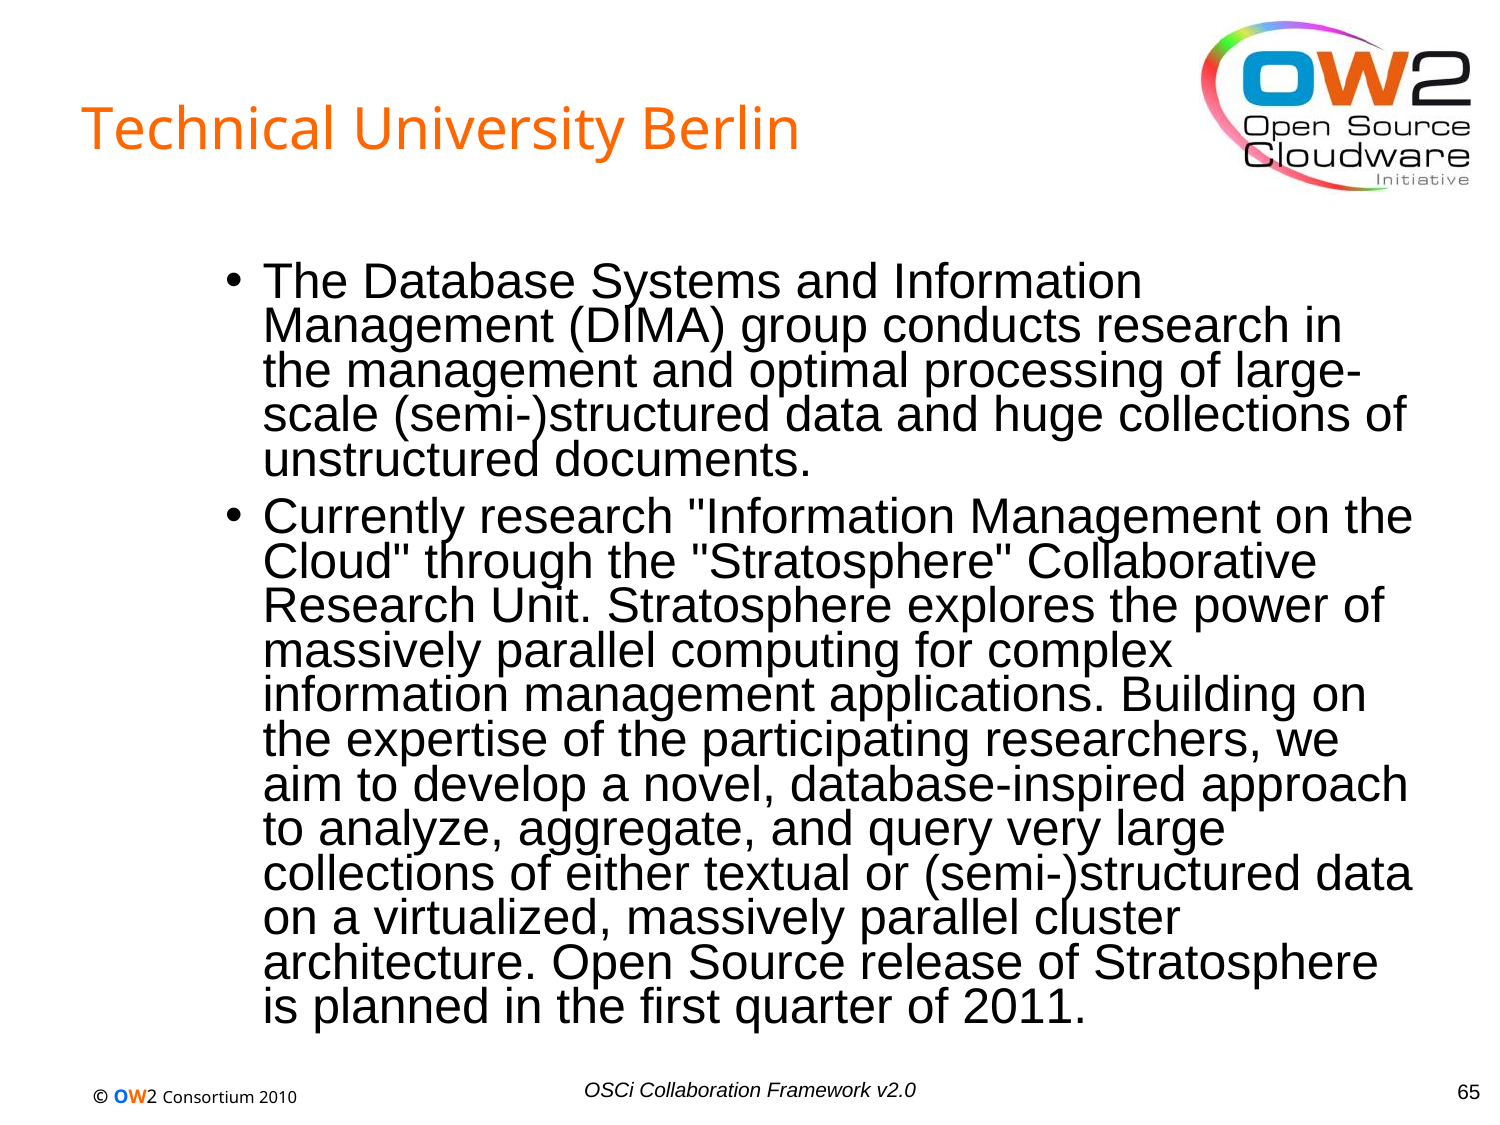

# Technical University Berlin
The Database Systems and Information Management (DIMA) group conducts research in the management and optimal processing of large-scale (semi-)structured data and huge collections of unstructured documents.
Currently research "Information Management on the Cloud" through the "Stratosphere" Collaborative Research Unit. Stratosphere explores the power of massively parallel computing for complex information management applications. Building on the expertise of the participating researchers, we aim to develop a novel, database-inspired approach to analyze, aggregate, and query very large collections of either textual or (semi-)structured data on a virtualized, massively parallel cluster architecture. Open Source release of Stratosphere is planned in the first quarter of 2011.